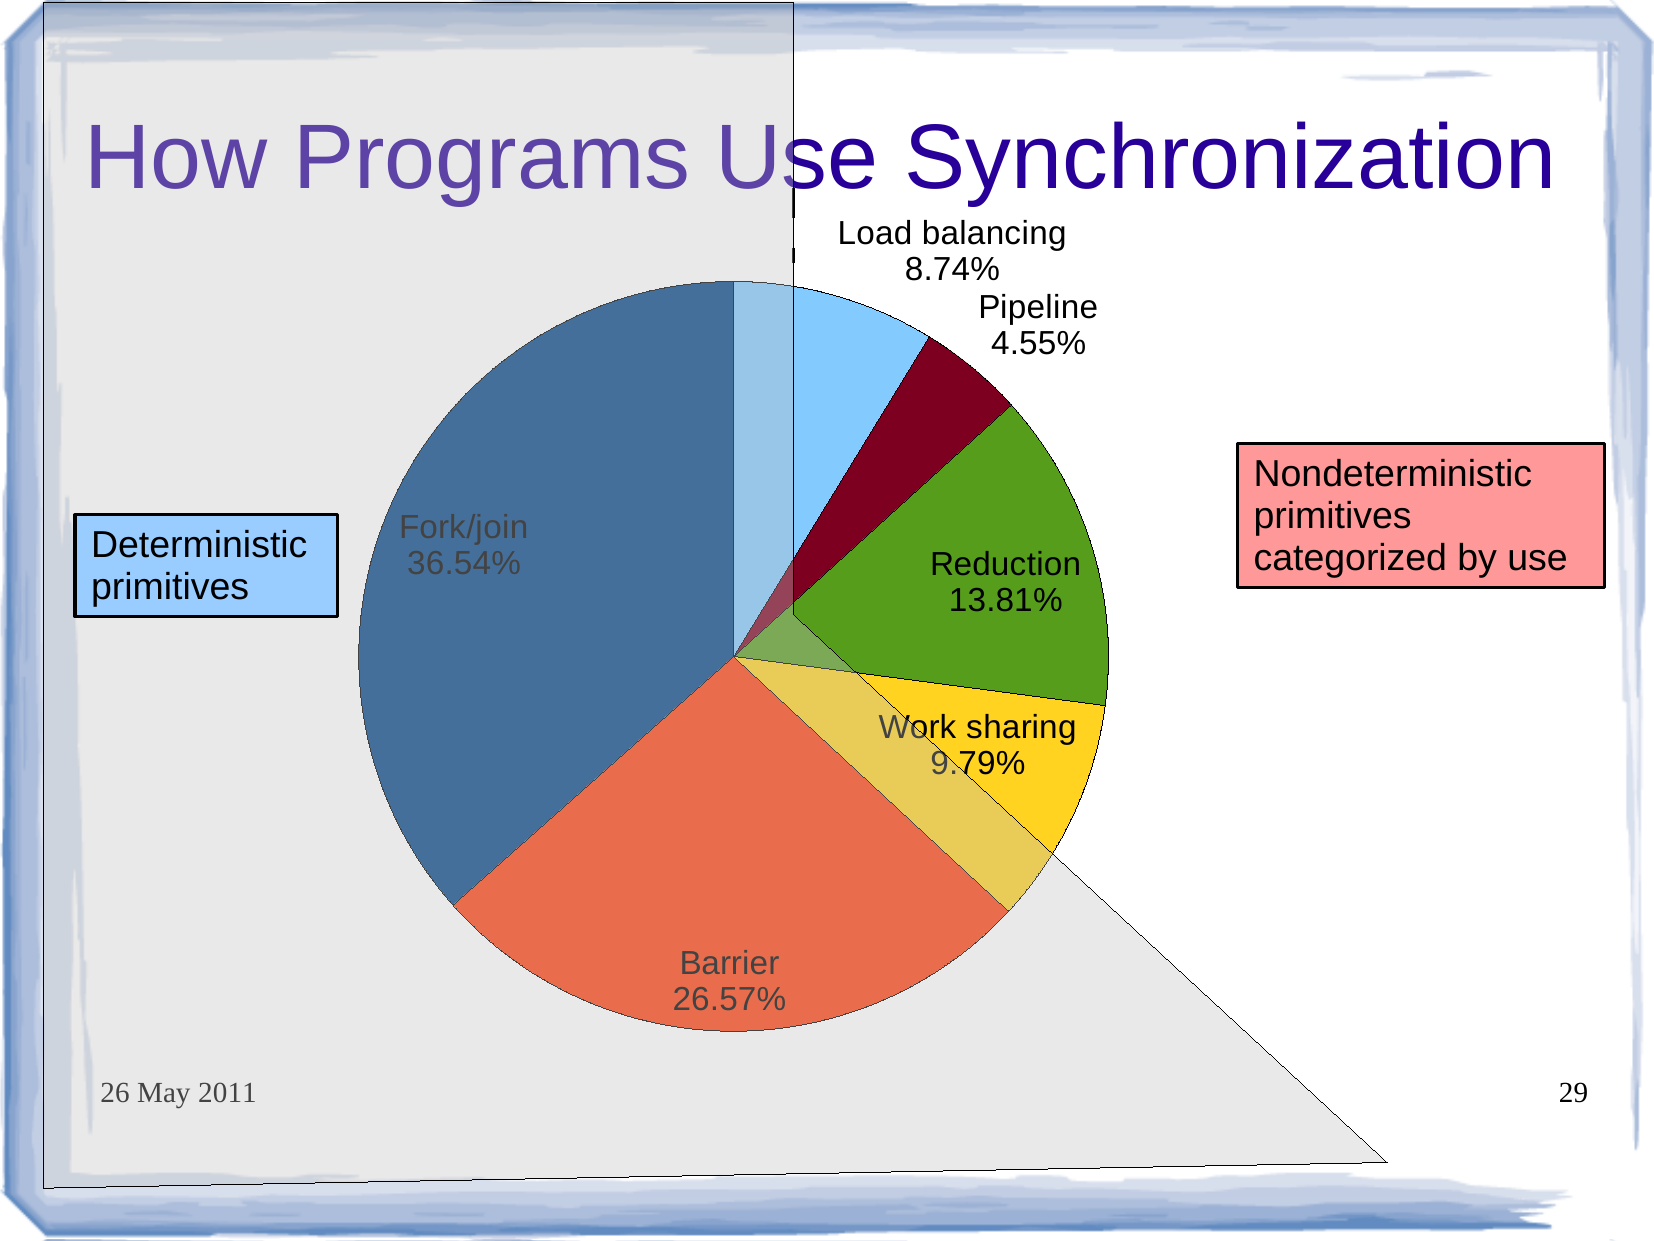

# How Programs Use Synchronization
### Chart
| Category | Row 46 |
|---|---|
| Fork/join | 0.365384615384615 |
| Barrier | 0.265734265734266 |
| Work sharing | 0.0979020979020979 |
| Reduction | 0.138111888111888 |
| Pipeline | 0.0454545454545455 |
| Load balancing | 0.0874125874125874 |
Nondeterministic
primitives
categorized by use
Deterministic primitives
26 May 2011
HotPar 2011 | Berkeley, CA
29